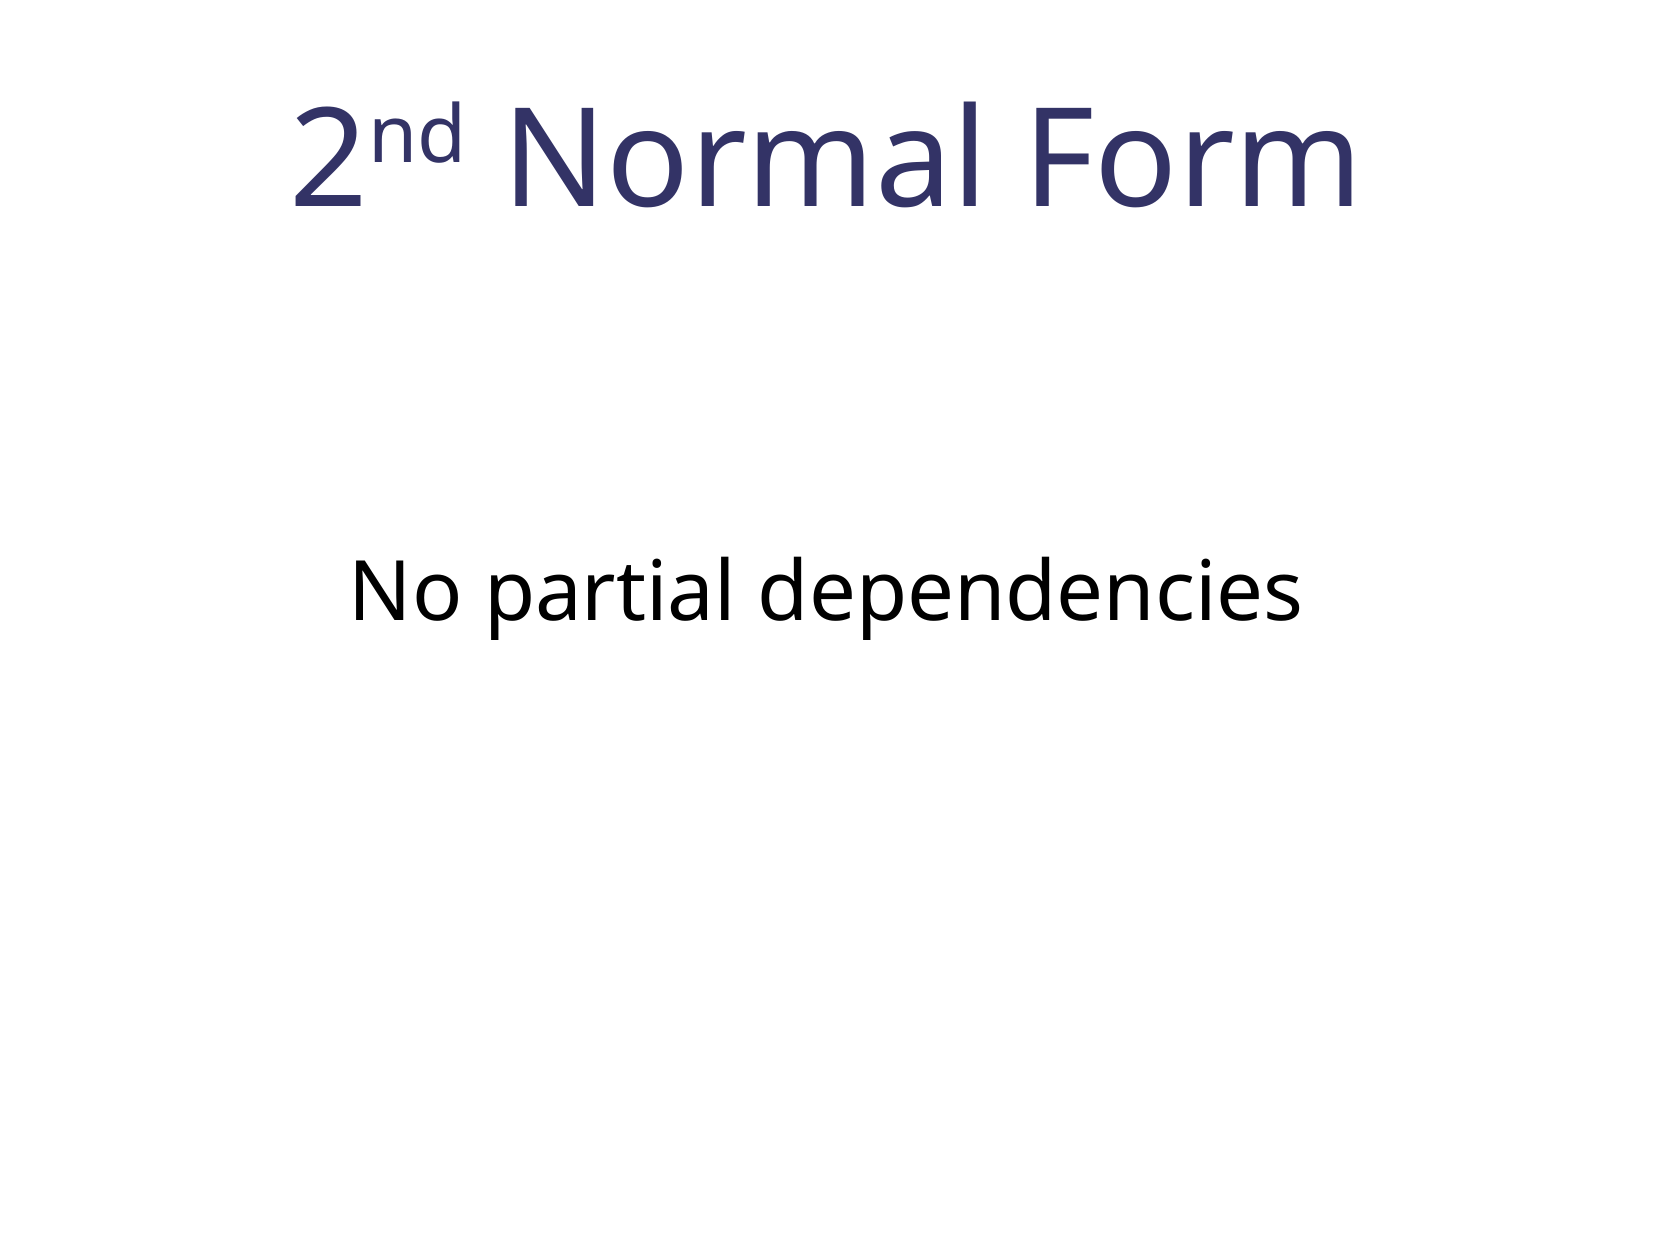

# 2nd Normal Form
No partial dependencies